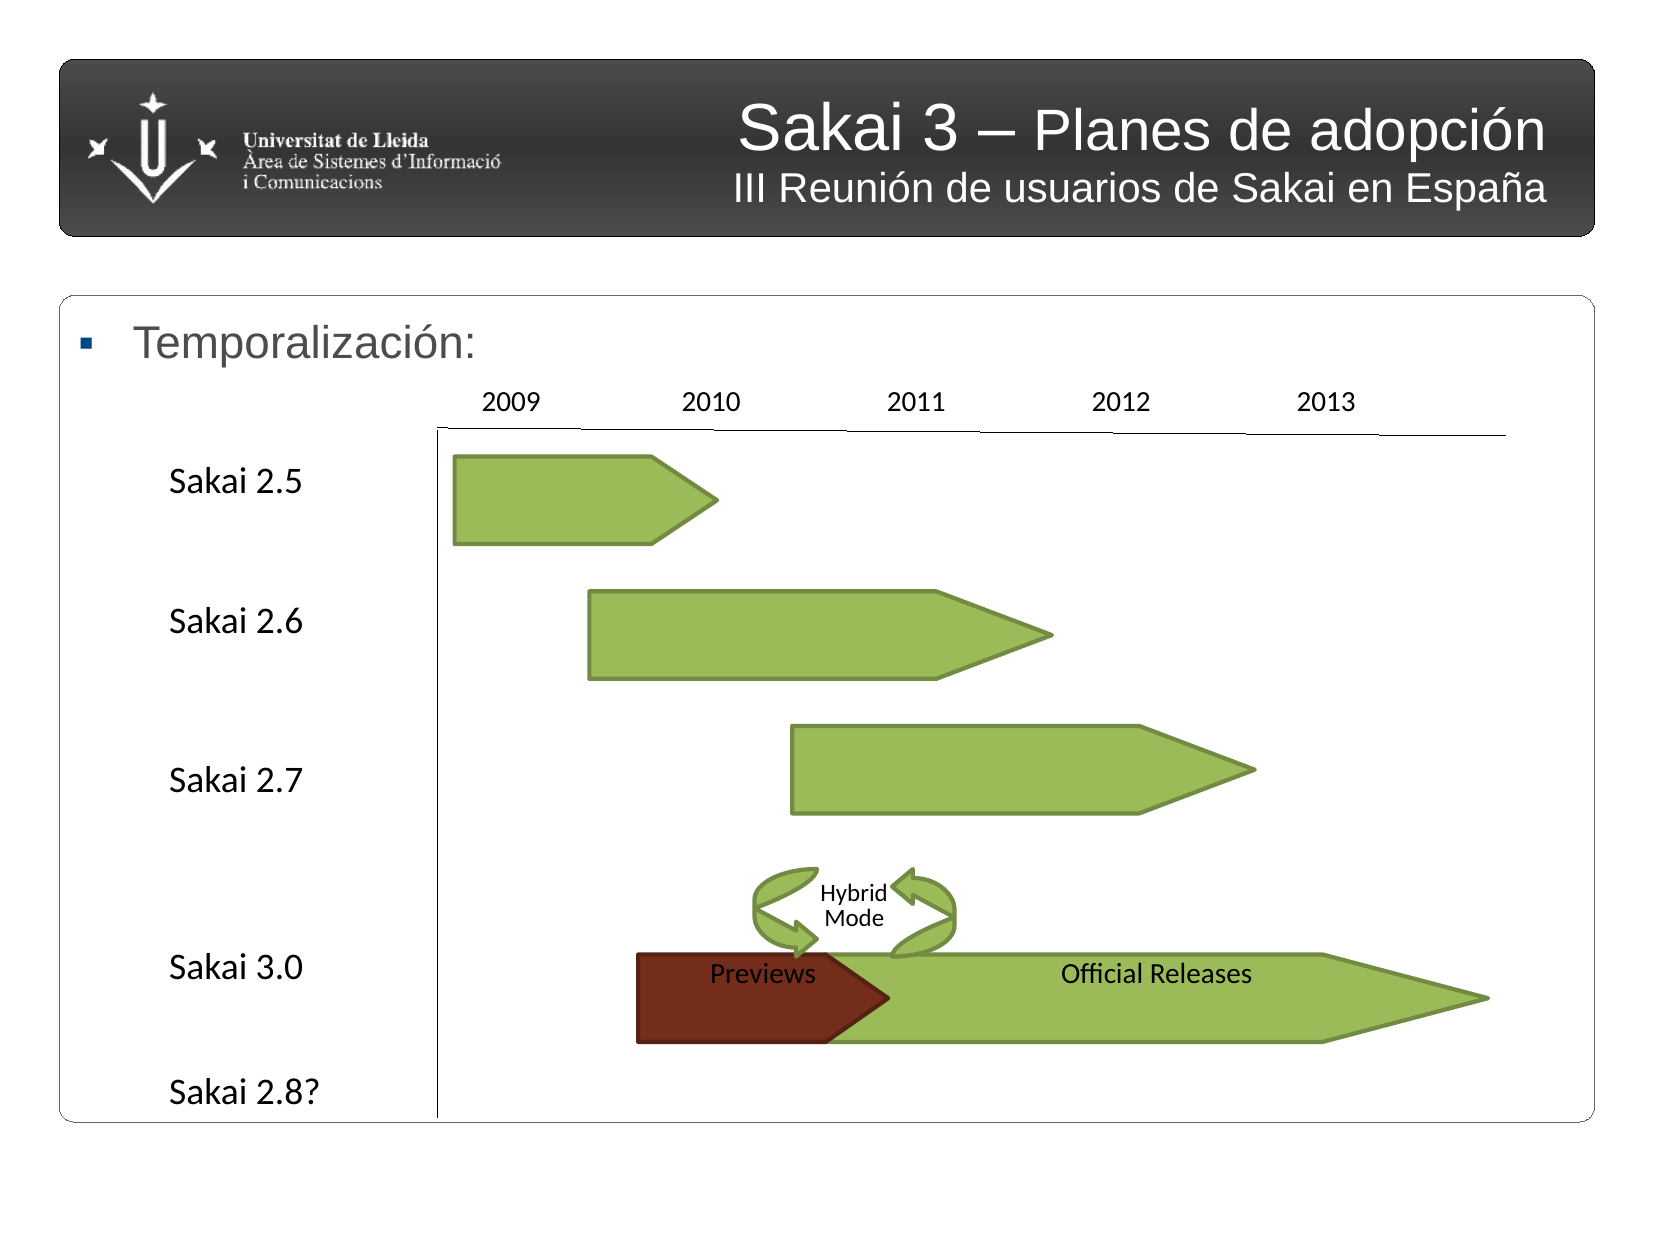

# Sakai 3 – Planes de adopción III Reunión de usuarios de Sakai en España
Temporalización:
2009
2010
2011
2012
2013
Sakai 2.5
Sakai 2.6
Sakai 2.7
Hybrid
Mode
Sakai 3.0
Previews
Official Releases
Sakai 2.8?